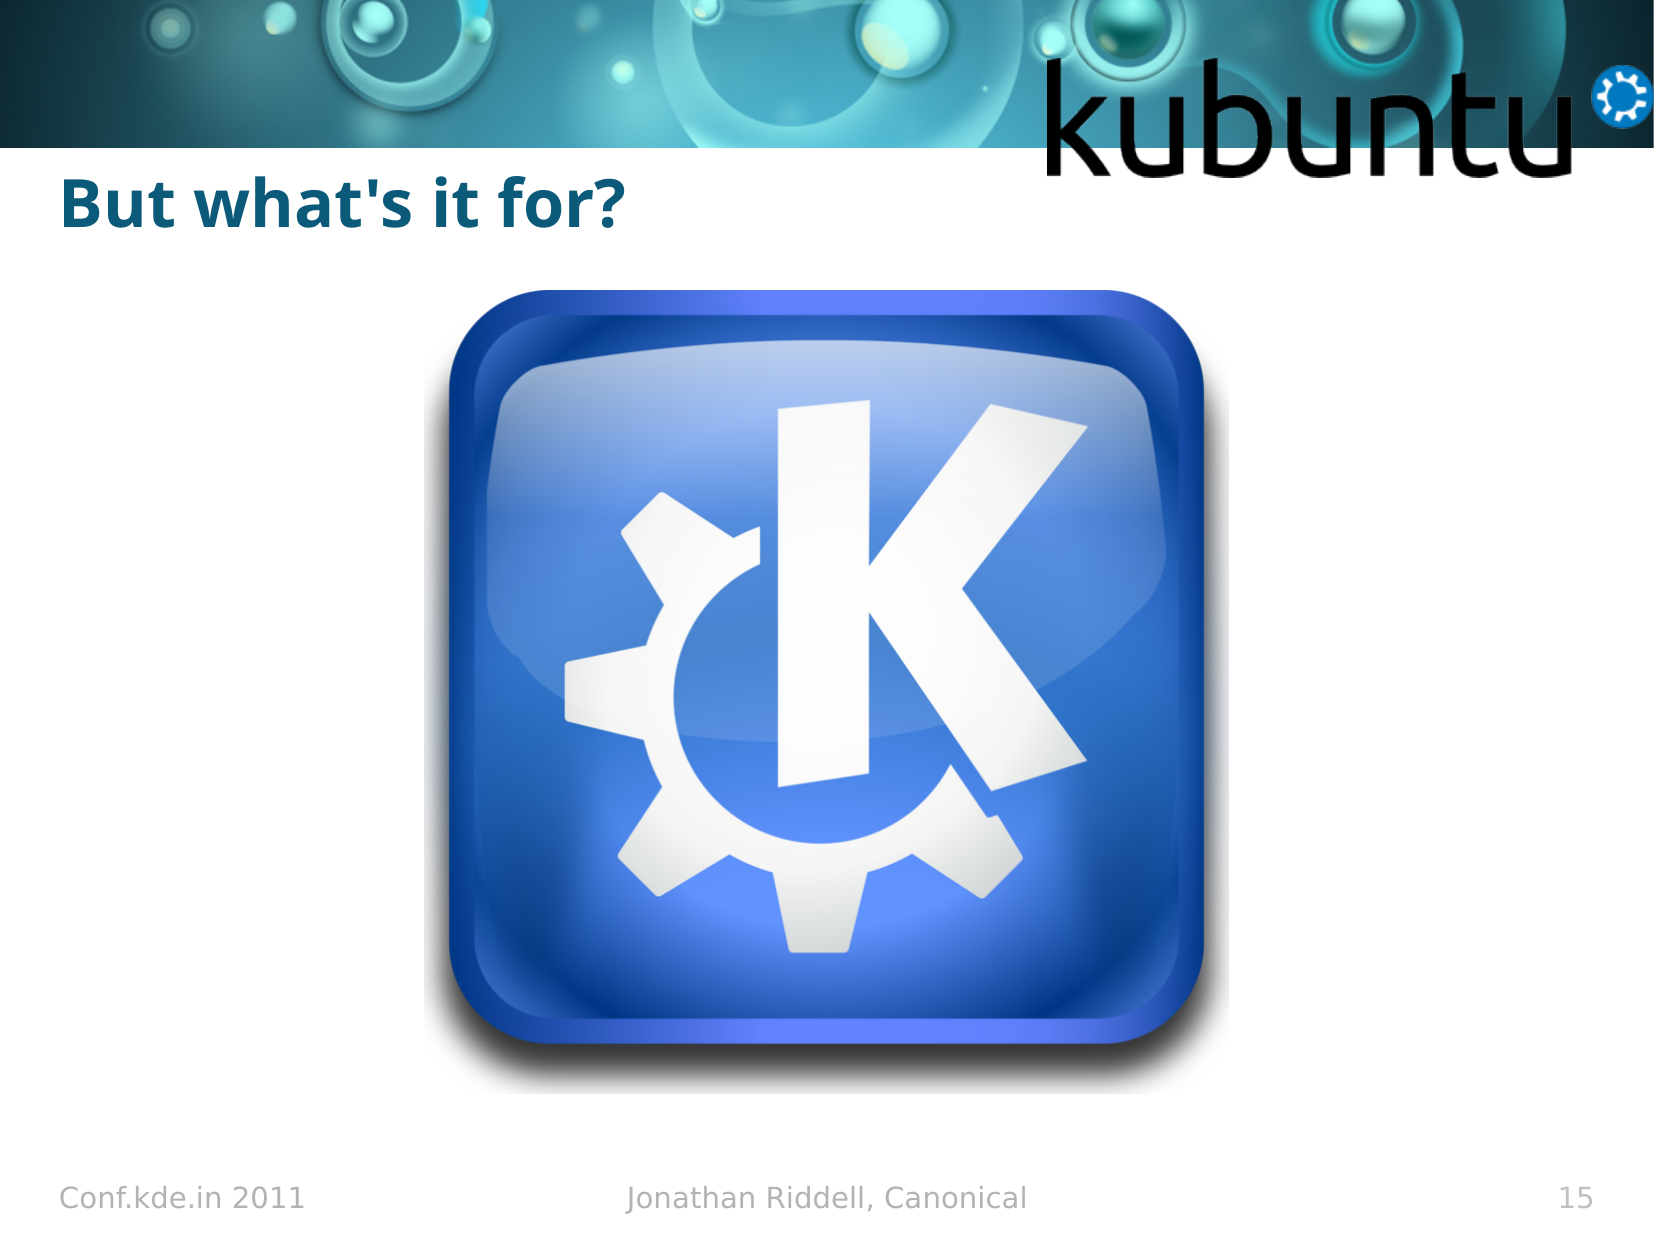

# But what's it for?
Name
www.kde.org
15